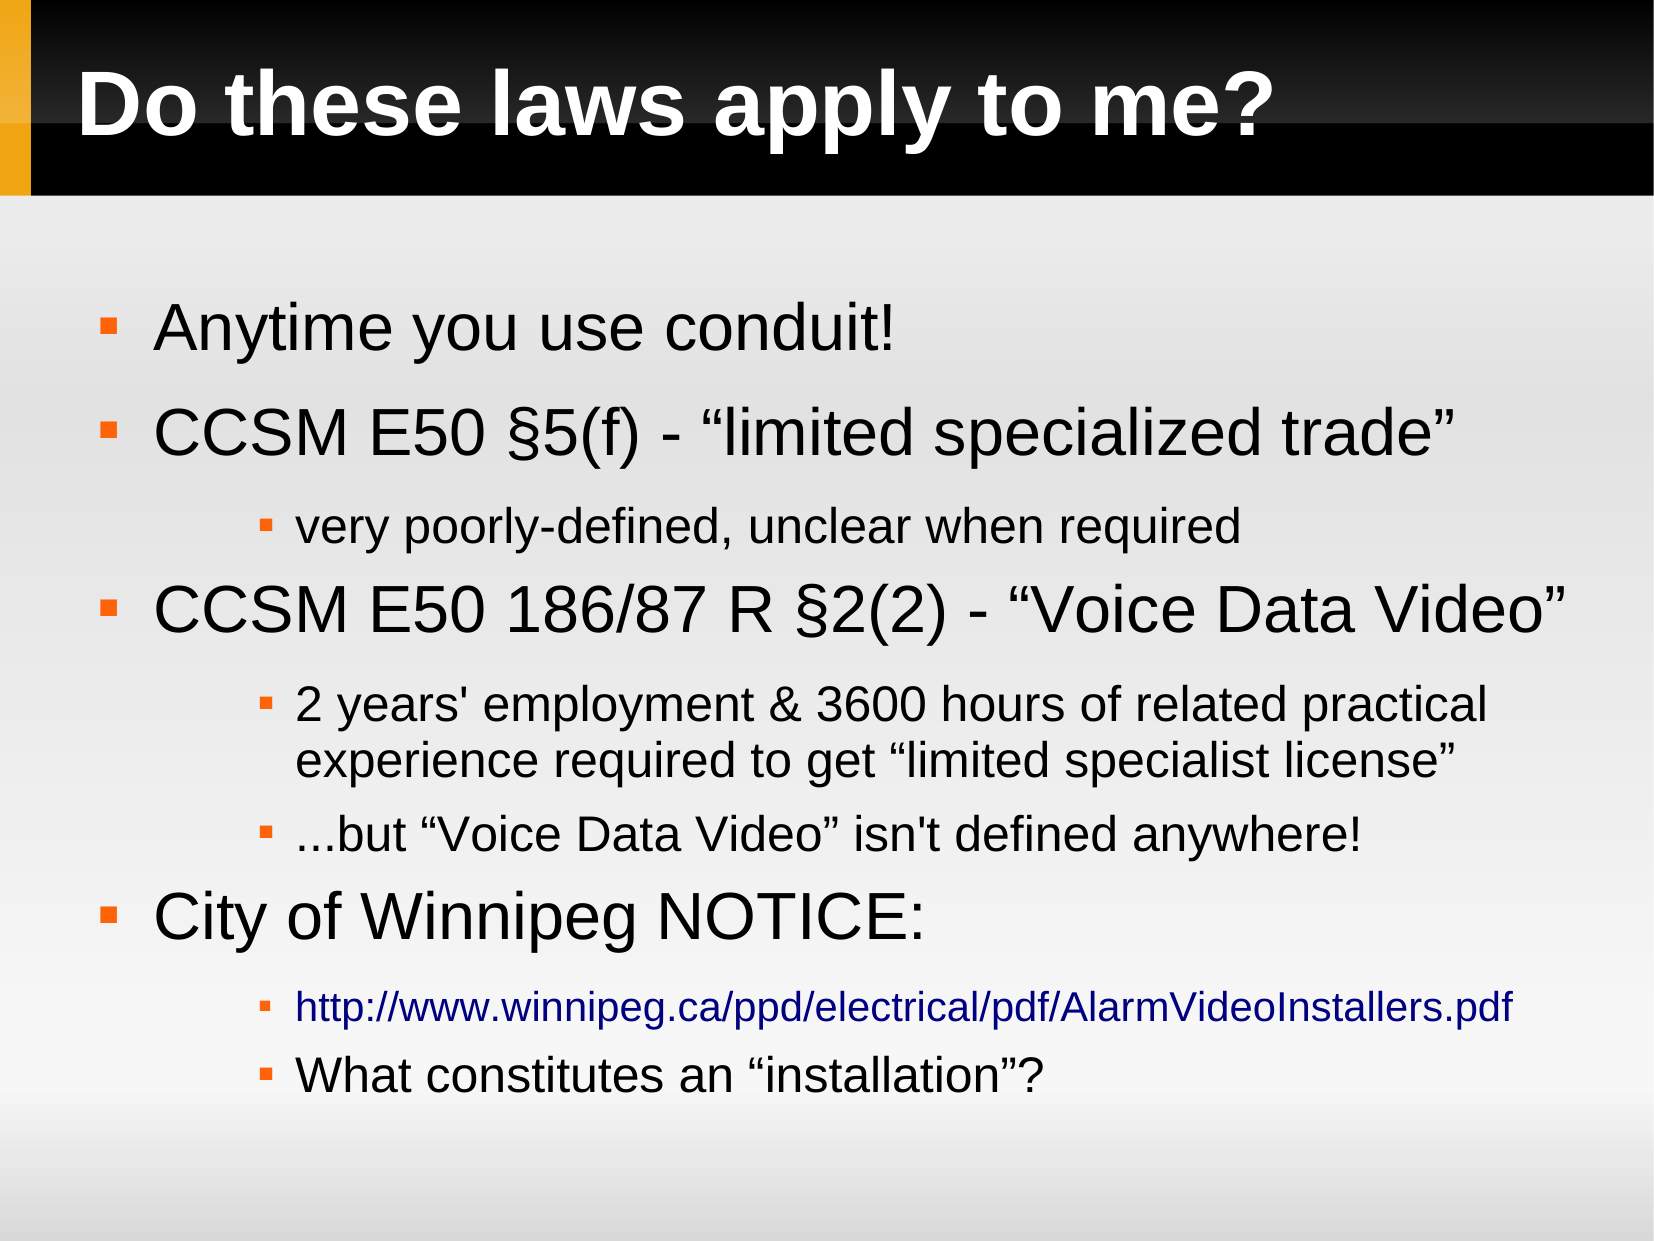

# Do these laws apply to me?
Anytime you use conduit!
CCSM E50 §5(f) - “limited specialized trade”
very poorly-defined, unclear when required
CCSM E50 186/87 R §2(2) - “Voice Data Video”
2 years' employment & 3600 hours of related practical experience required to get “limited specialist license”
...but “Voice Data Video” isn't defined anywhere!
City of Winnipeg NOTICE:
http://www.winnipeg.ca/ppd/electrical/pdf/AlarmVideoInstallers.pdf
What constitutes an “installation”?